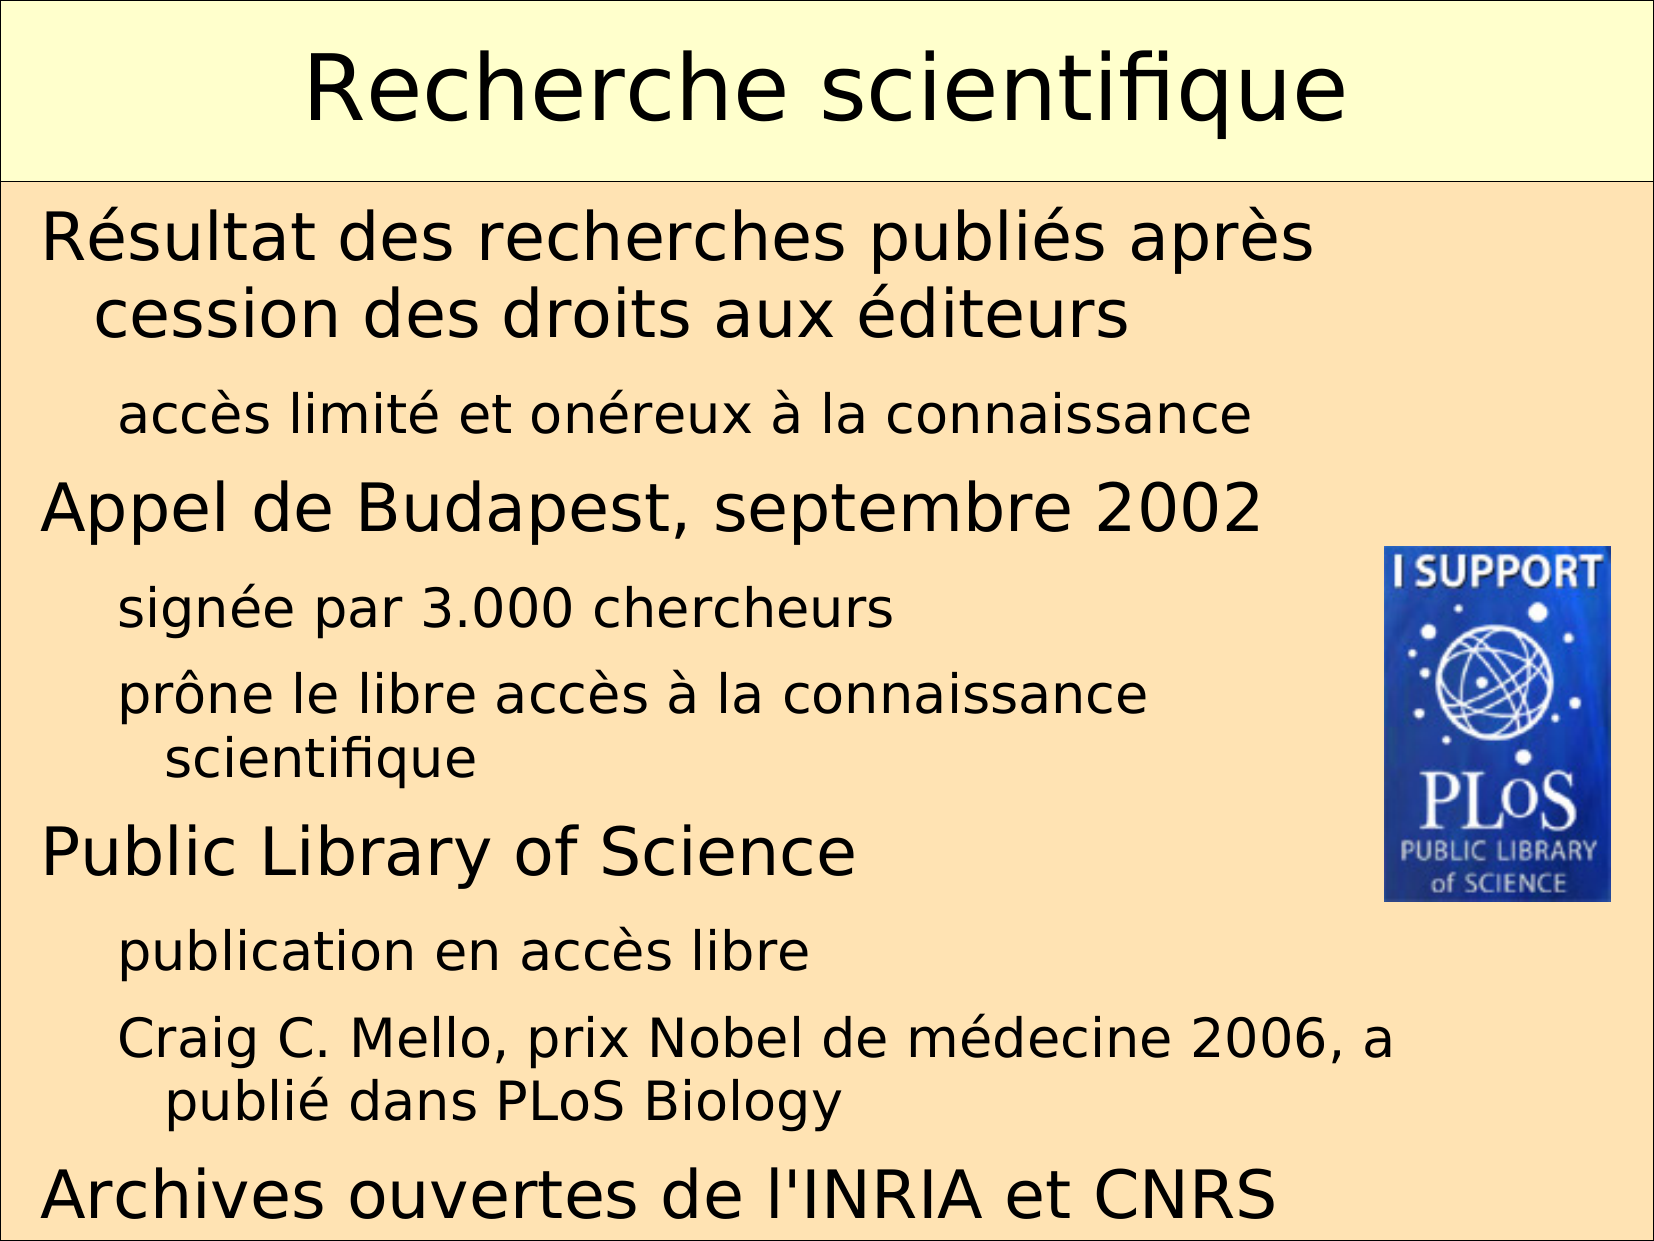

# Recherche scientifique
Résultat des recherches publiés après cession des droits aux éditeurs
accès limité et onéreux à la connaissance
Appel de Budapest, septembre 2002
signée par 3.000 chercheurs
prône le libre accès à la connaissance scientifique
Public Library of Science
publication en accès libre
Craig C. Mello, prix Nobel de médecine 2006, a publié dans PLoS Biology
Archives ouvertes de l'INRIA et CNRS